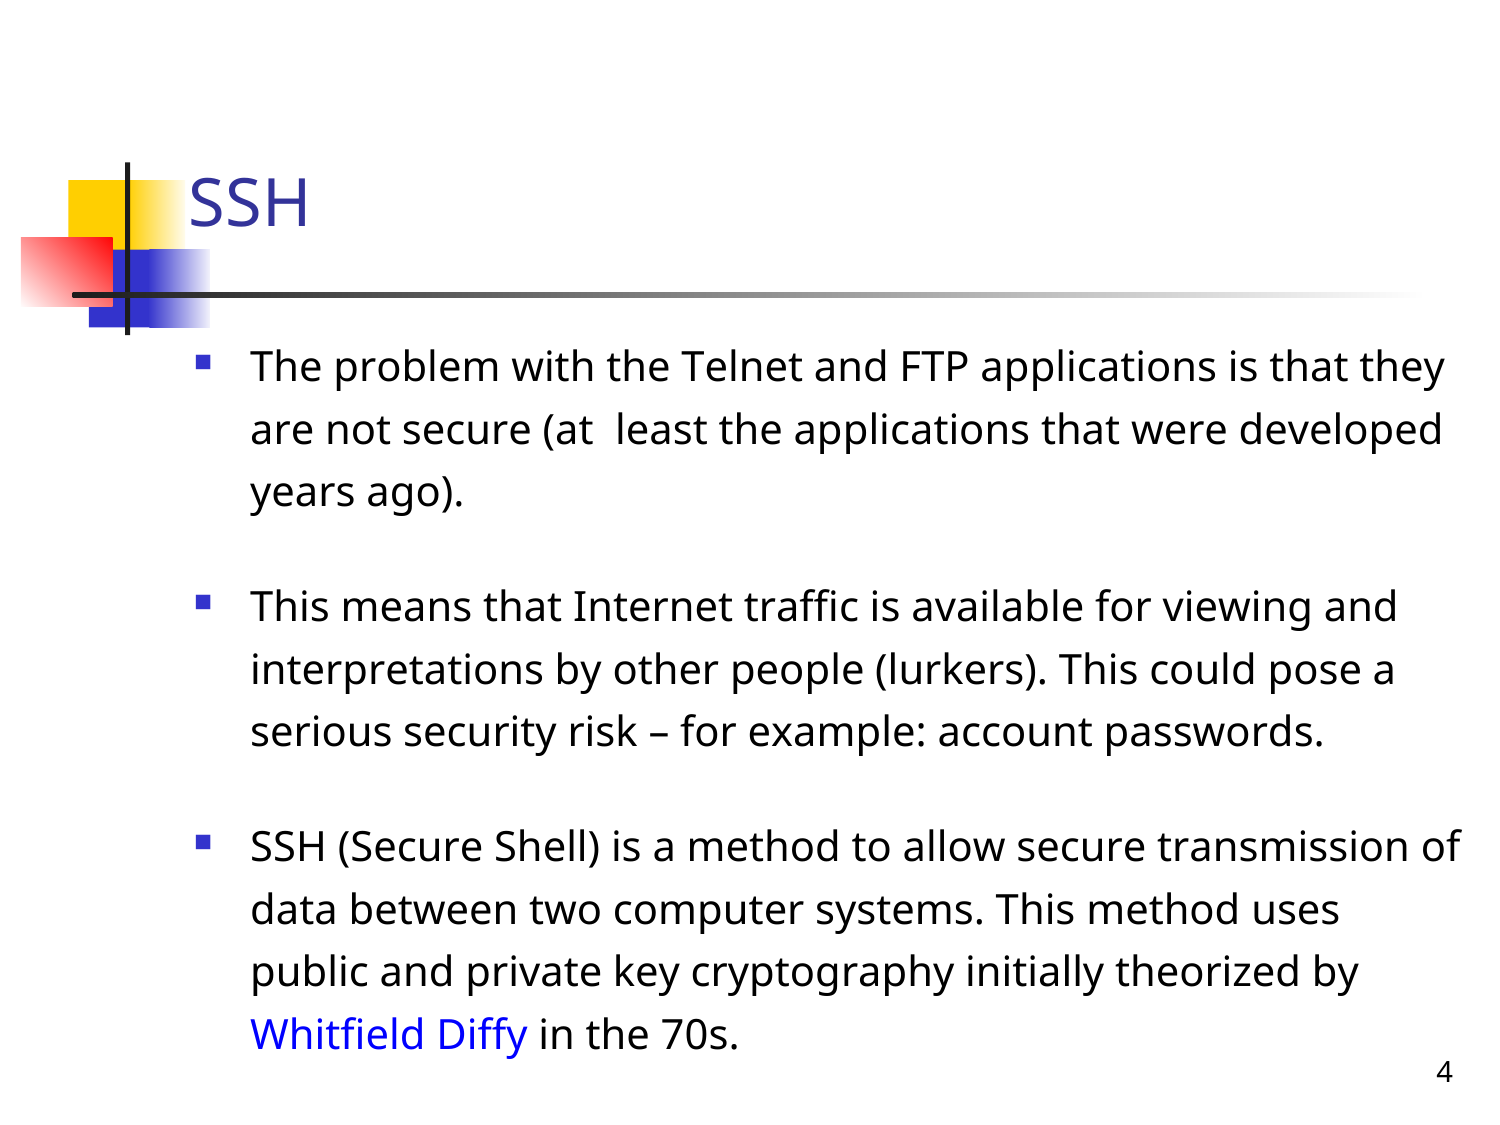

# SSH
The problem with the Telnet and FTP applications is that they are not secure (at least the applications that were developed years ago).
This means that Internet traffic is available for viewing and interpretations by other people (lurkers). This could pose a serious security risk – for example: account passwords.
SSH (Secure Shell) is a method to allow secure transmission of data between two computer systems. This method uses public and private key cryptography initially theorized by Whitfield Diffy in the 70s.
4